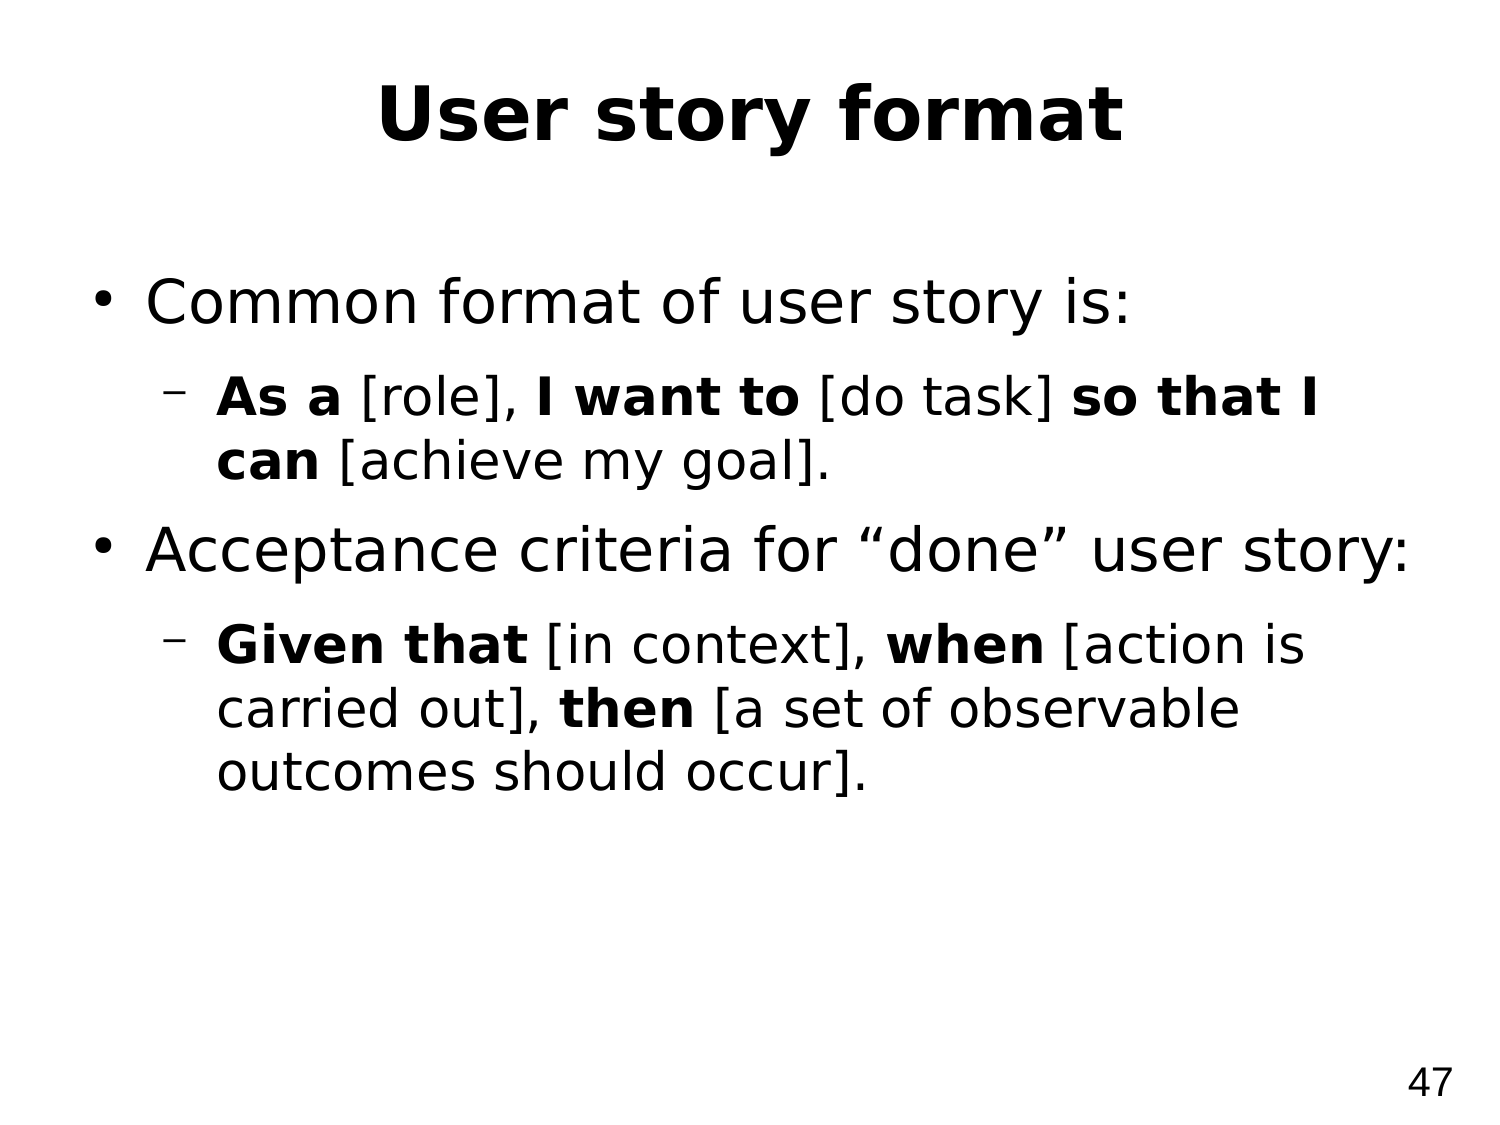

# User story format
Common format of user story is:
As a [role], I want to [do task] so that I can [achieve my goal].
Acceptance criteria for “done” user story:
Given that [in context], when [action is carried out], then [a set of observable outcomes should occur].